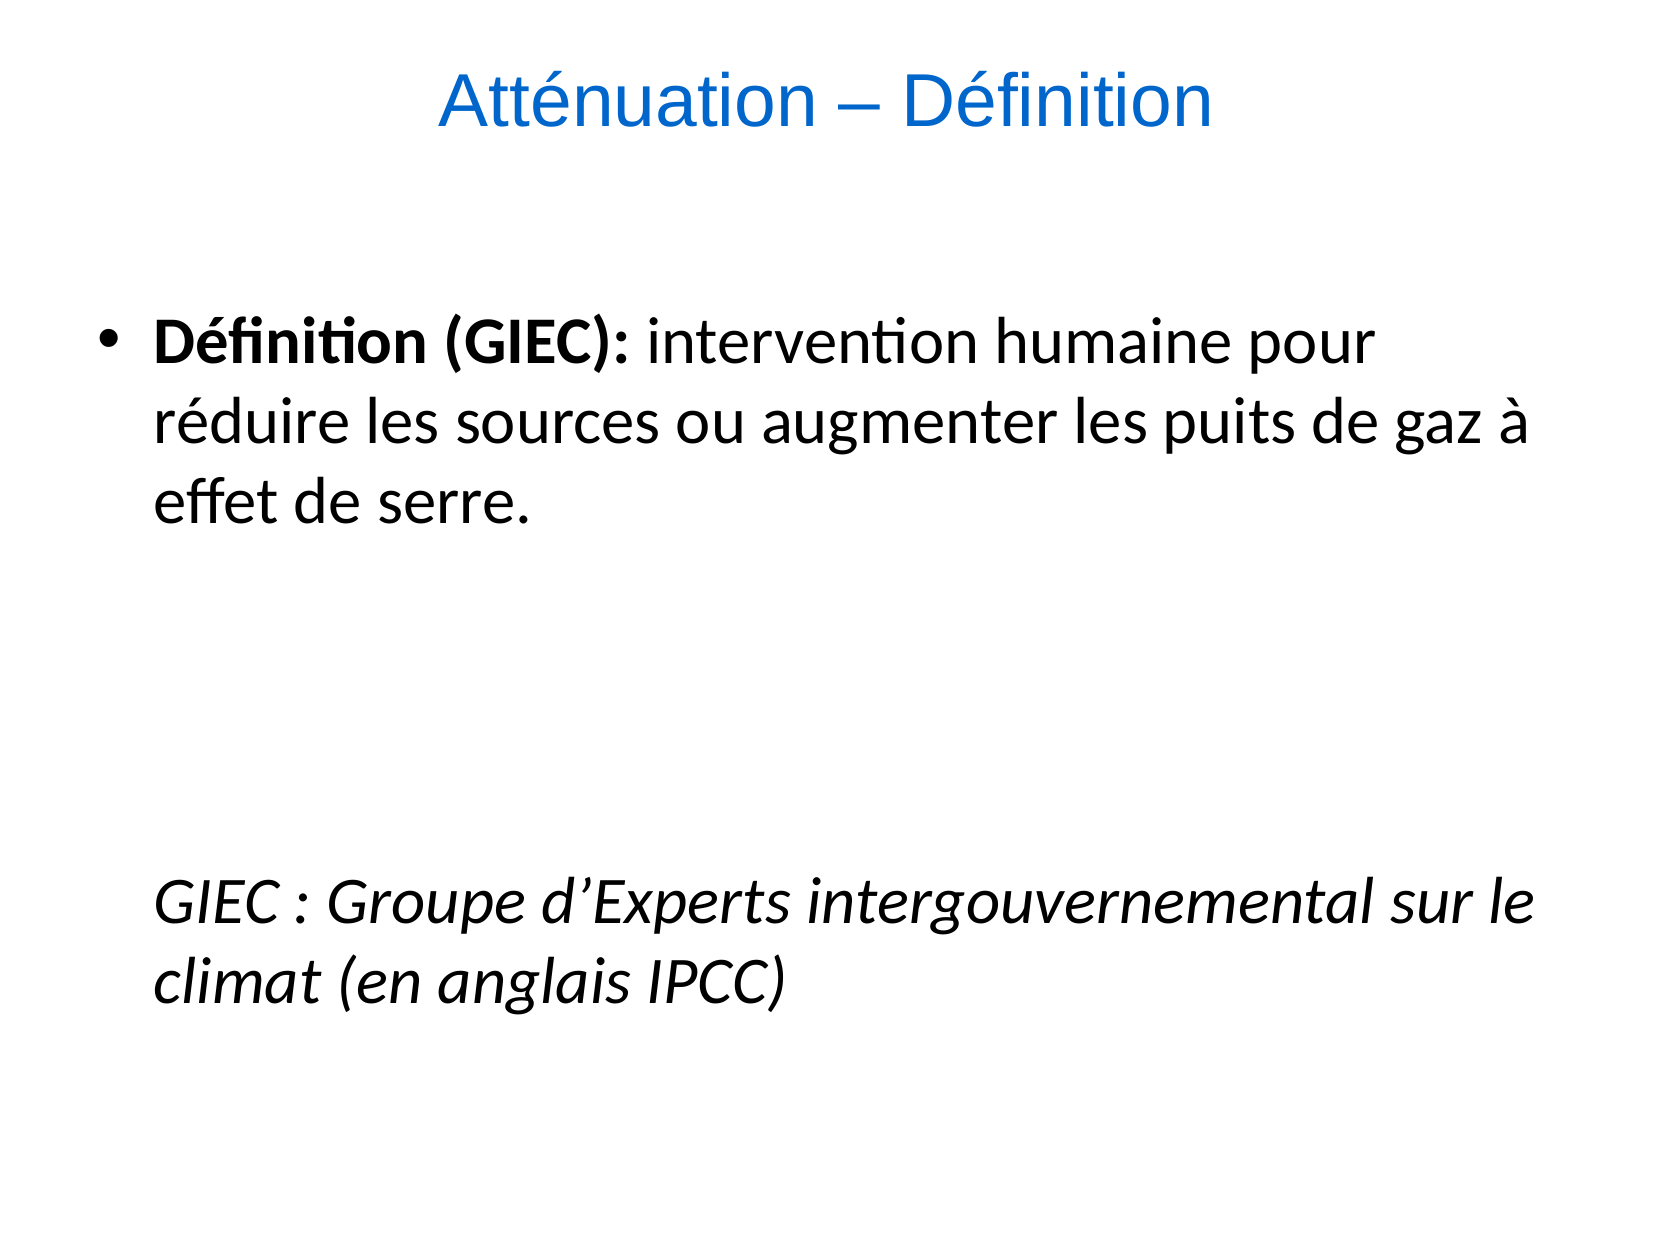

# Atténuation – Définition
Définition (GIEC): intervention humaine pour réduire les sources ou augmenter les puits de gaz à effet de serre.
GIEC : Groupe d’Experts intergouvernemental sur le climat (en anglais IPCC)